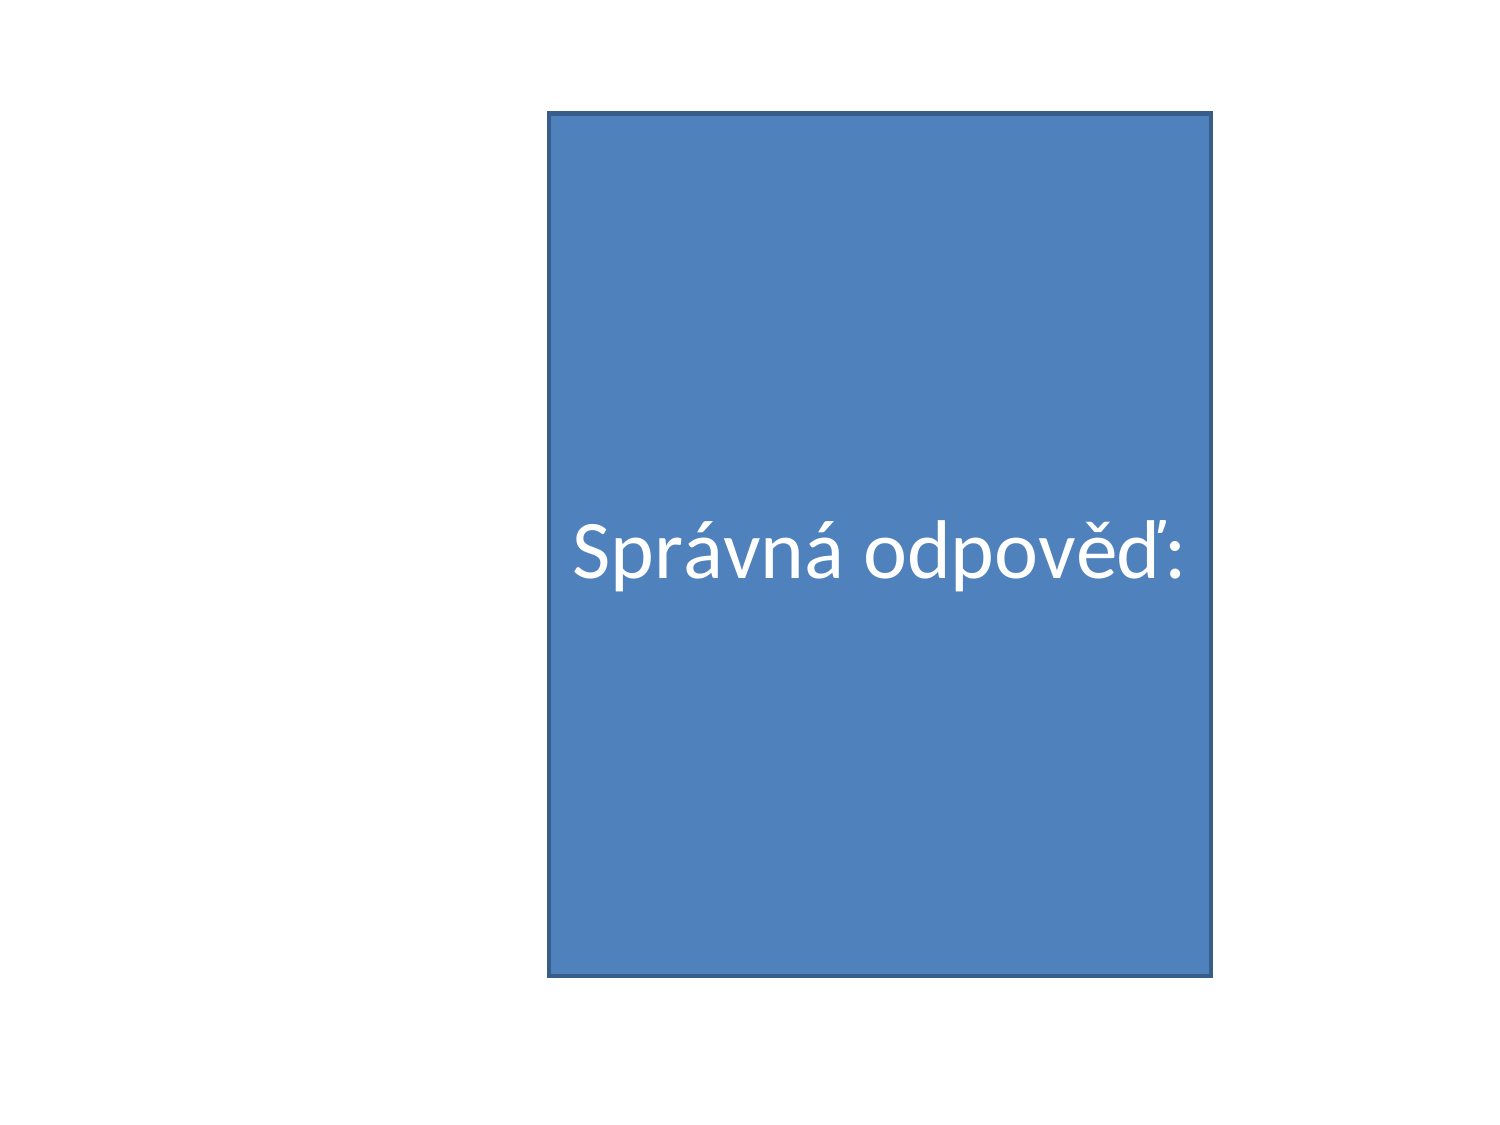

Správná odpověď:
 g
cm
3
Mezi jednotkami a
 platí tento vztah:
 = 1000
 = 0,001
kg
3
m
 g
3
cm
kg
3
m
1
 g
3
cm
kg
3
m
1